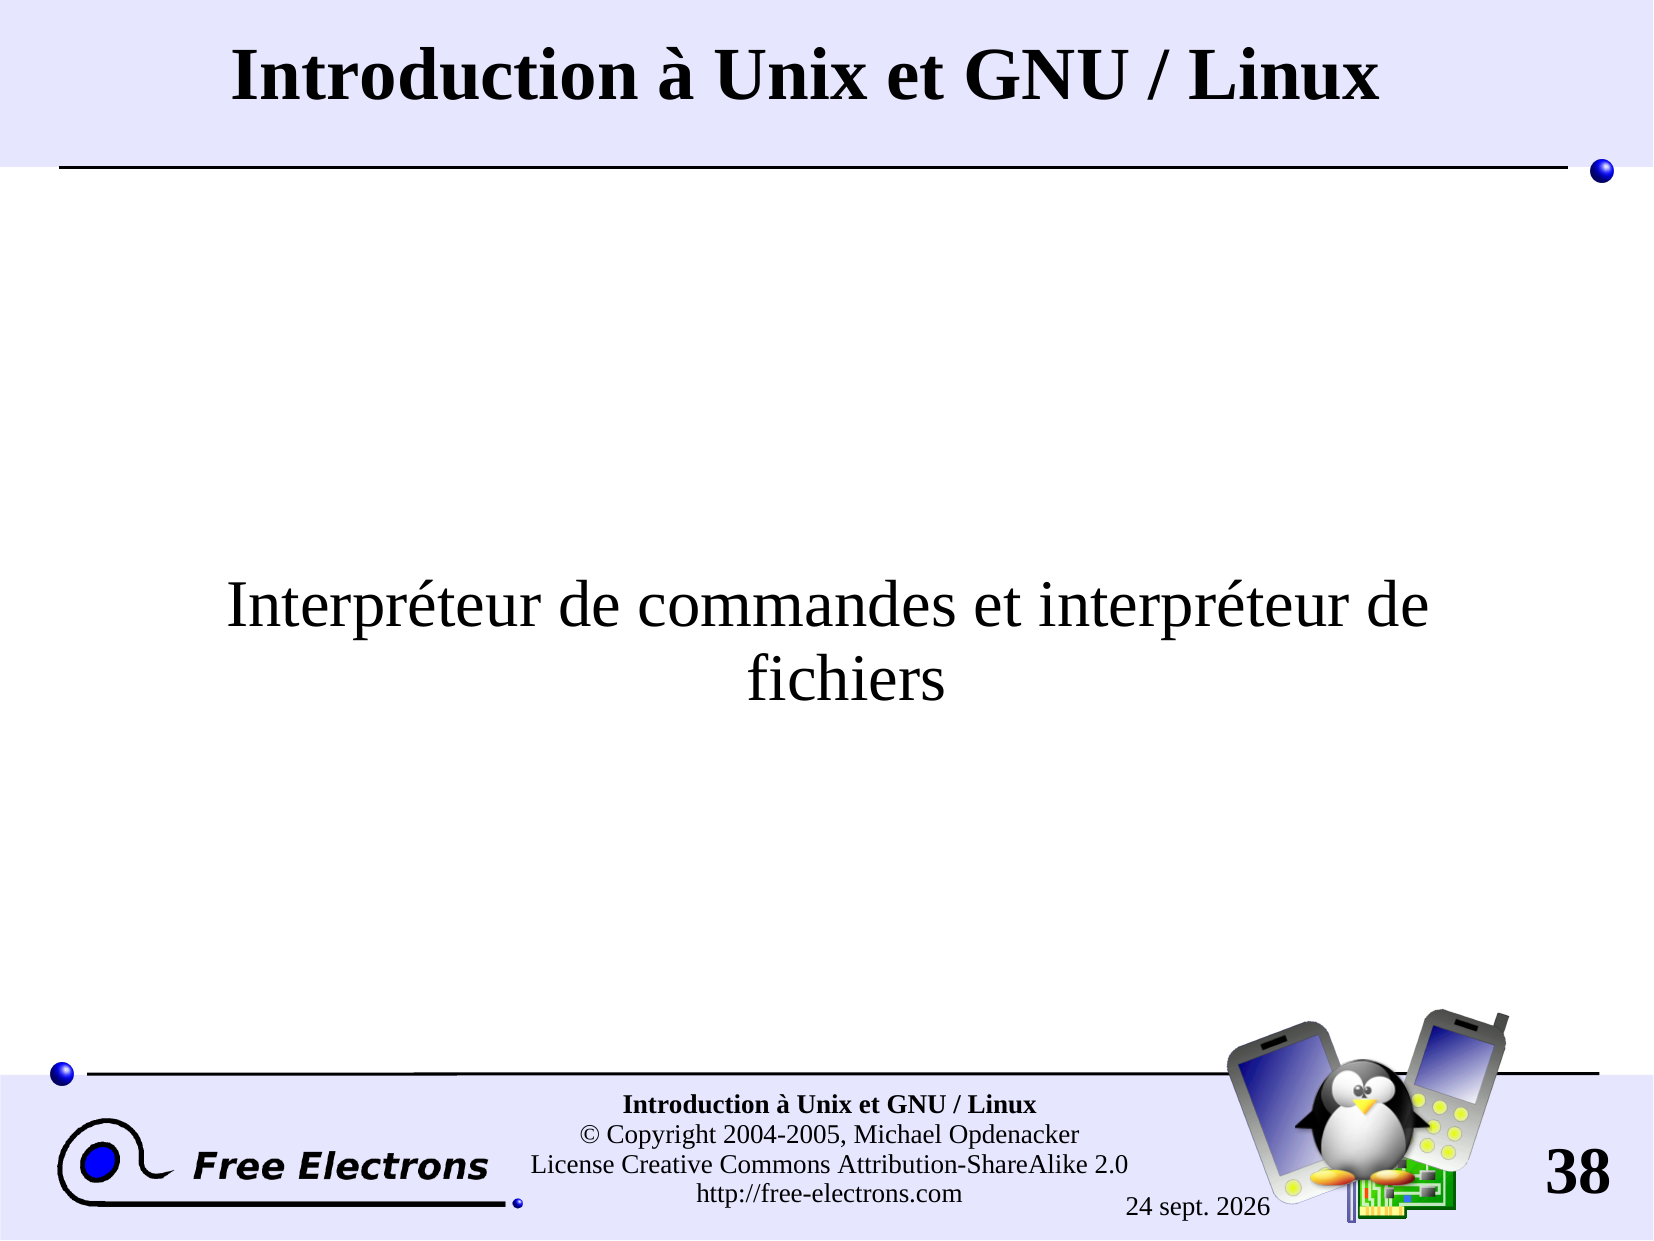

# Introduction à Unix et GNU / Linux
Interpréteur de commandes et interpréteur de fichiers